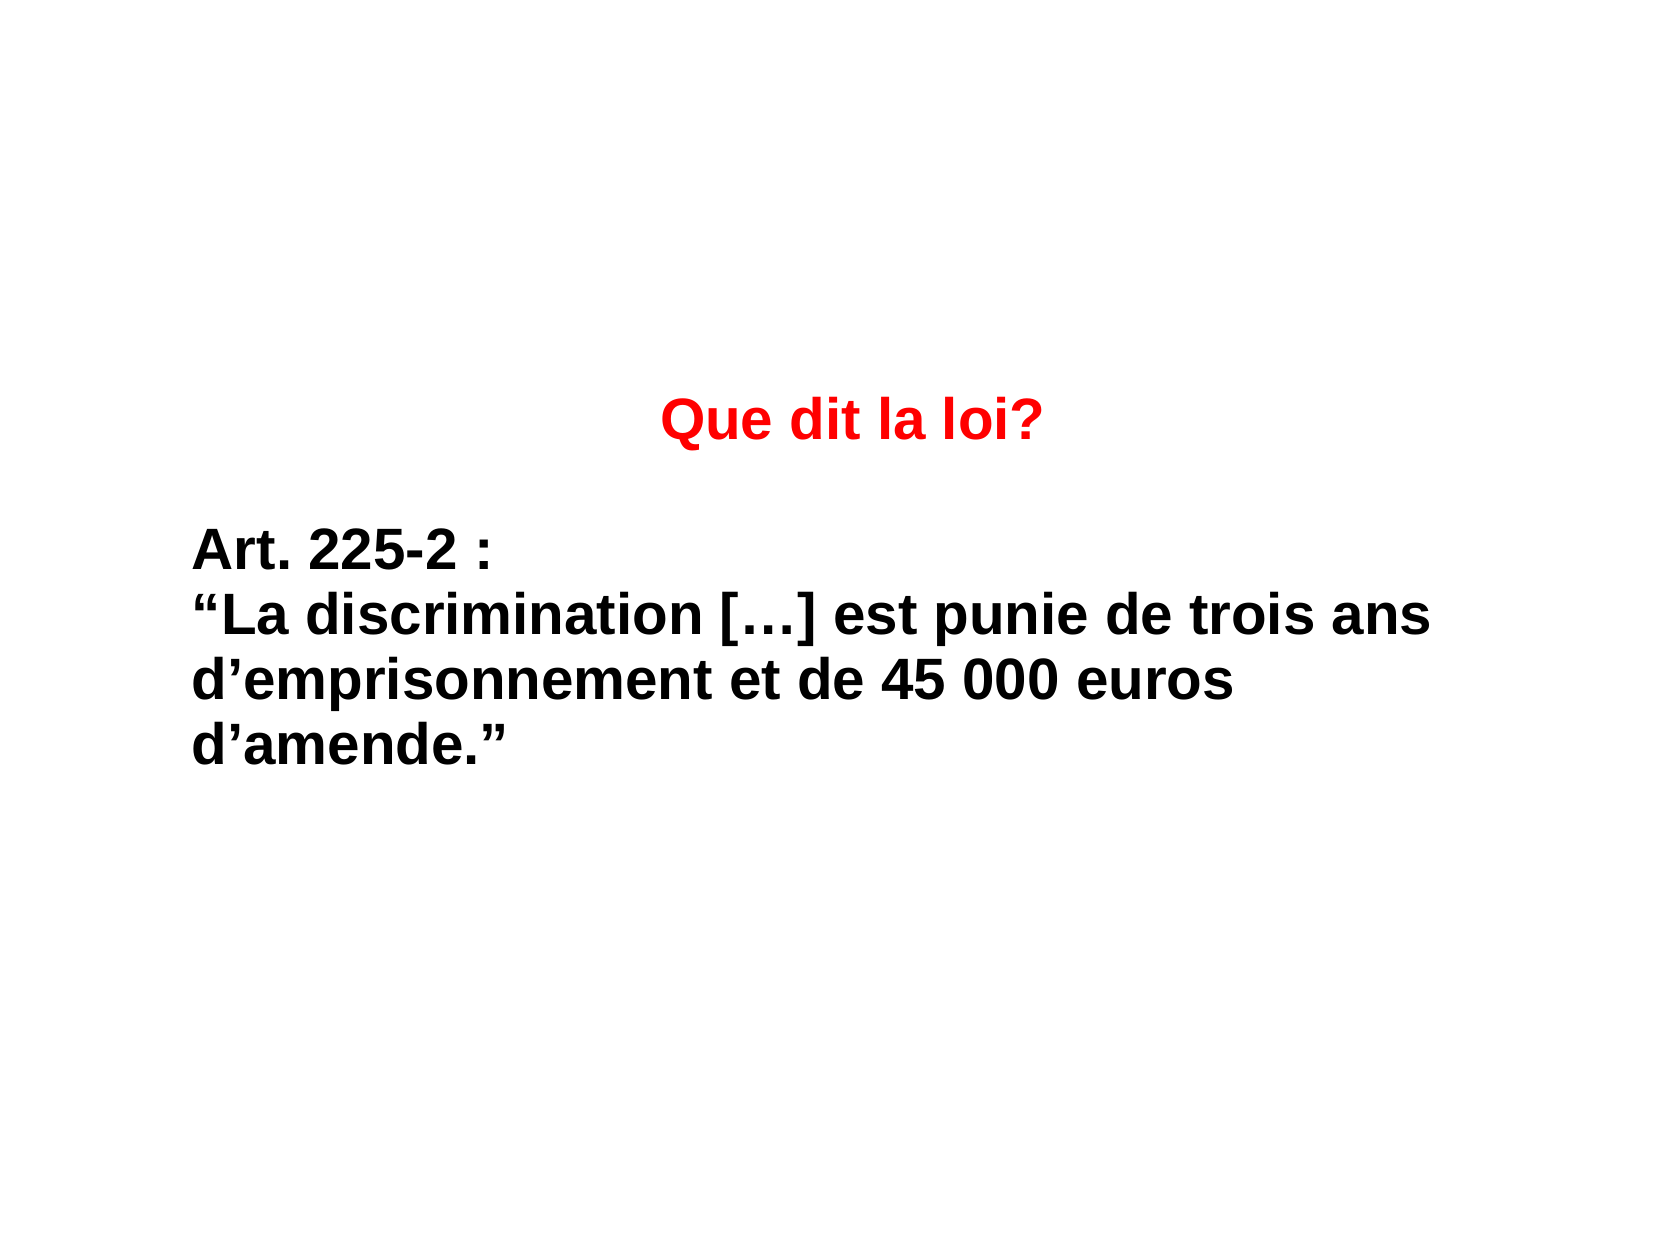

Que dit la loi?
Art. 225-2 :
“La discrimination […] est punie de trois ans d’emprisonnement et de 45 000 euros d’amende.”